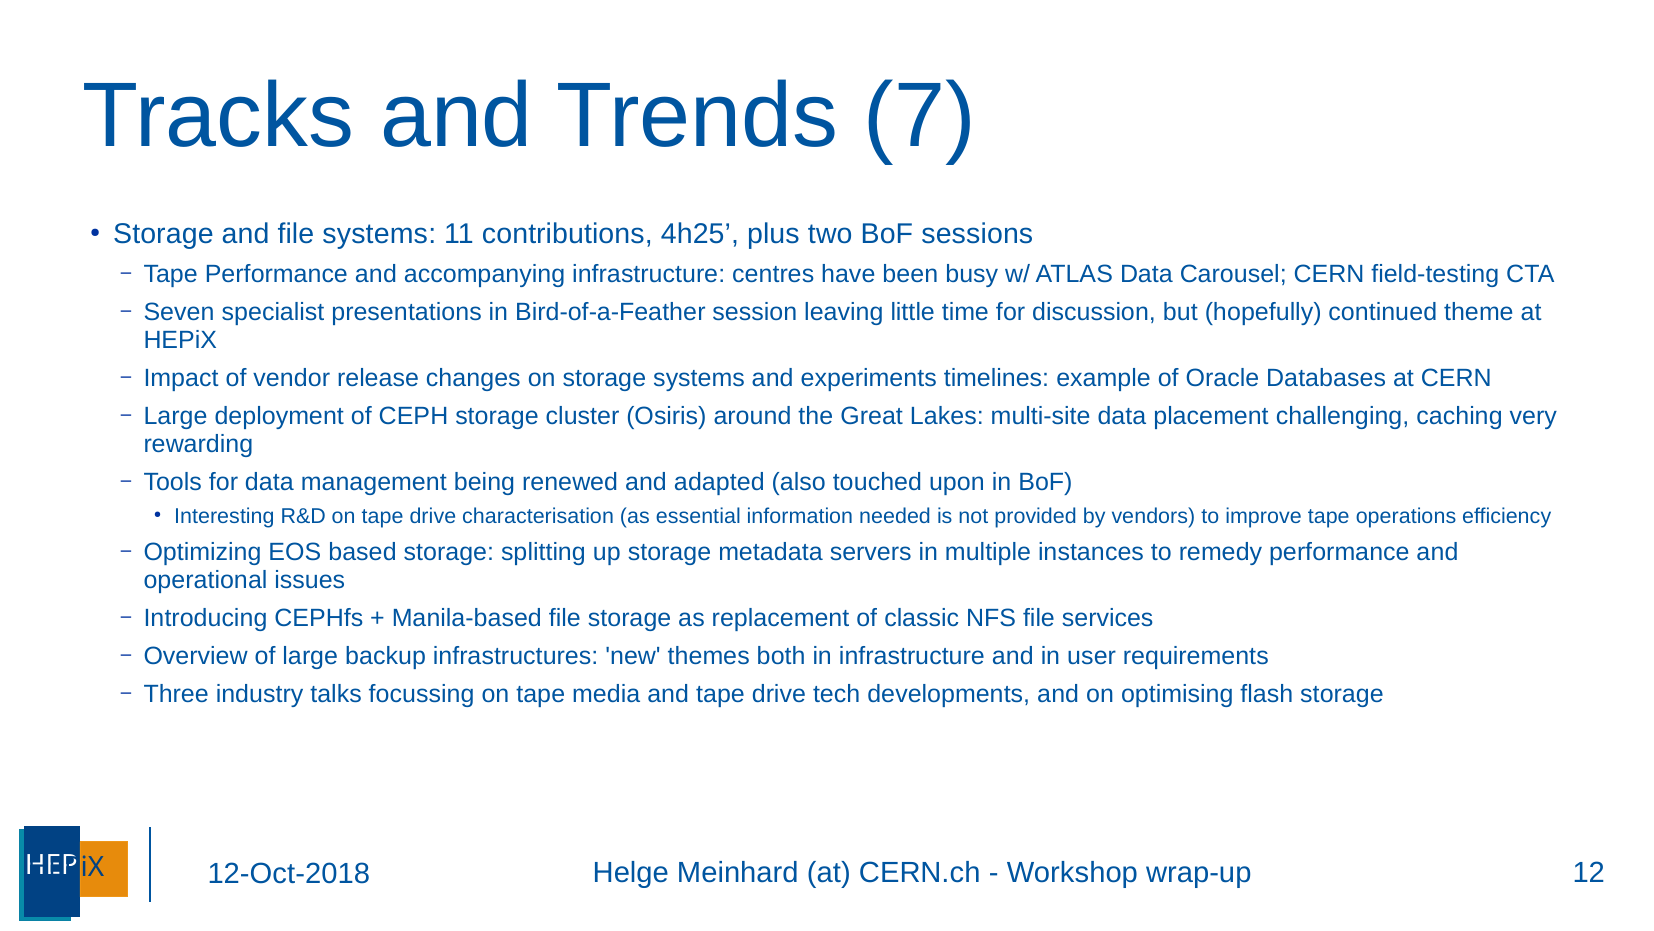

# Tracks and Trends (7)
Storage and file systems: 11 contributions, 4h25’, plus two BoF sessions
Tape Performance and accompanying infrastructure: centres have been busy w/ ATLAS Data Carousel; CERN field-testing CTA
Seven specialist presentations in Bird-of-a-Feather session leaving little time for discussion, but (hopefully) continued theme at HEPiX
Impact of vendor release changes on storage systems and experiments timelines: example of Oracle Databases at CERN
Large deployment of CEPH storage cluster (Osiris) around the Great Lakes: multi-site data placement challenging, caching very rewarding
Tools for data management being renewed and adapted (also touched upon in BoF)
Interesting R&D on tape drive characterisation (as essential information needed is not provided by vendors) to improve tape operations efficiency
Optimizing EOS based storage: splitting up storage metadata servers in multiple instances to remedy performance and operational issues
Introducing CEPHfs + Manila-based file storage as replacement of classic NFS file services
Overview of large backup infrastructures: 'new' themes both in infrastructure and in user requirements
Three industry talks focussing on tape media and tape drive tech developments, and on optimising flash storage
Helge Meinhard (at) CERN.ch - Workshop wrap-up
12
12-Oct-2018